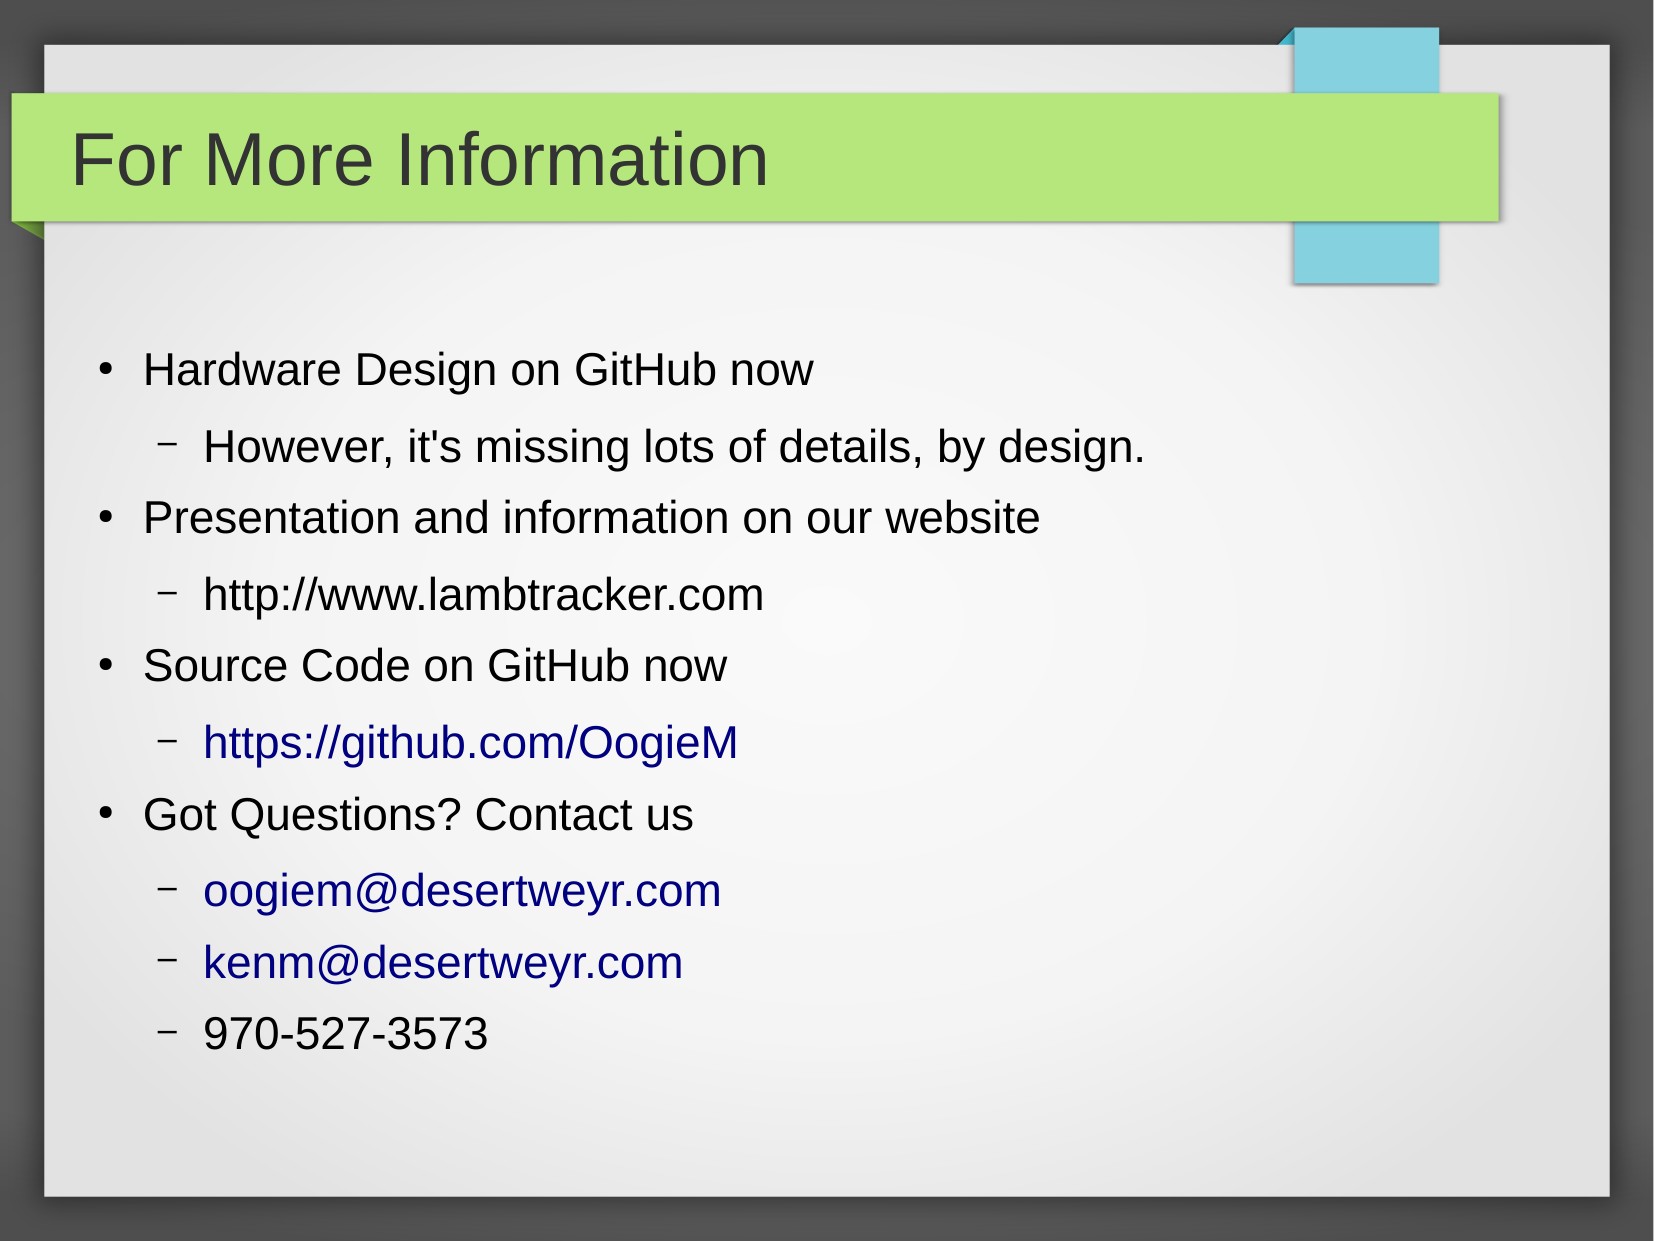

# For More Information
Hardware Design on GitHub now
However, it's missing lots of details, by design.
Presentation and information on our website
http://www.lambtracker.com
Source Code on GitHub now
https://github.com/OogieM
Got Questions? Contact us
oogiem@desertweyr.com
kenm@desertweyr.com
970-527-3573